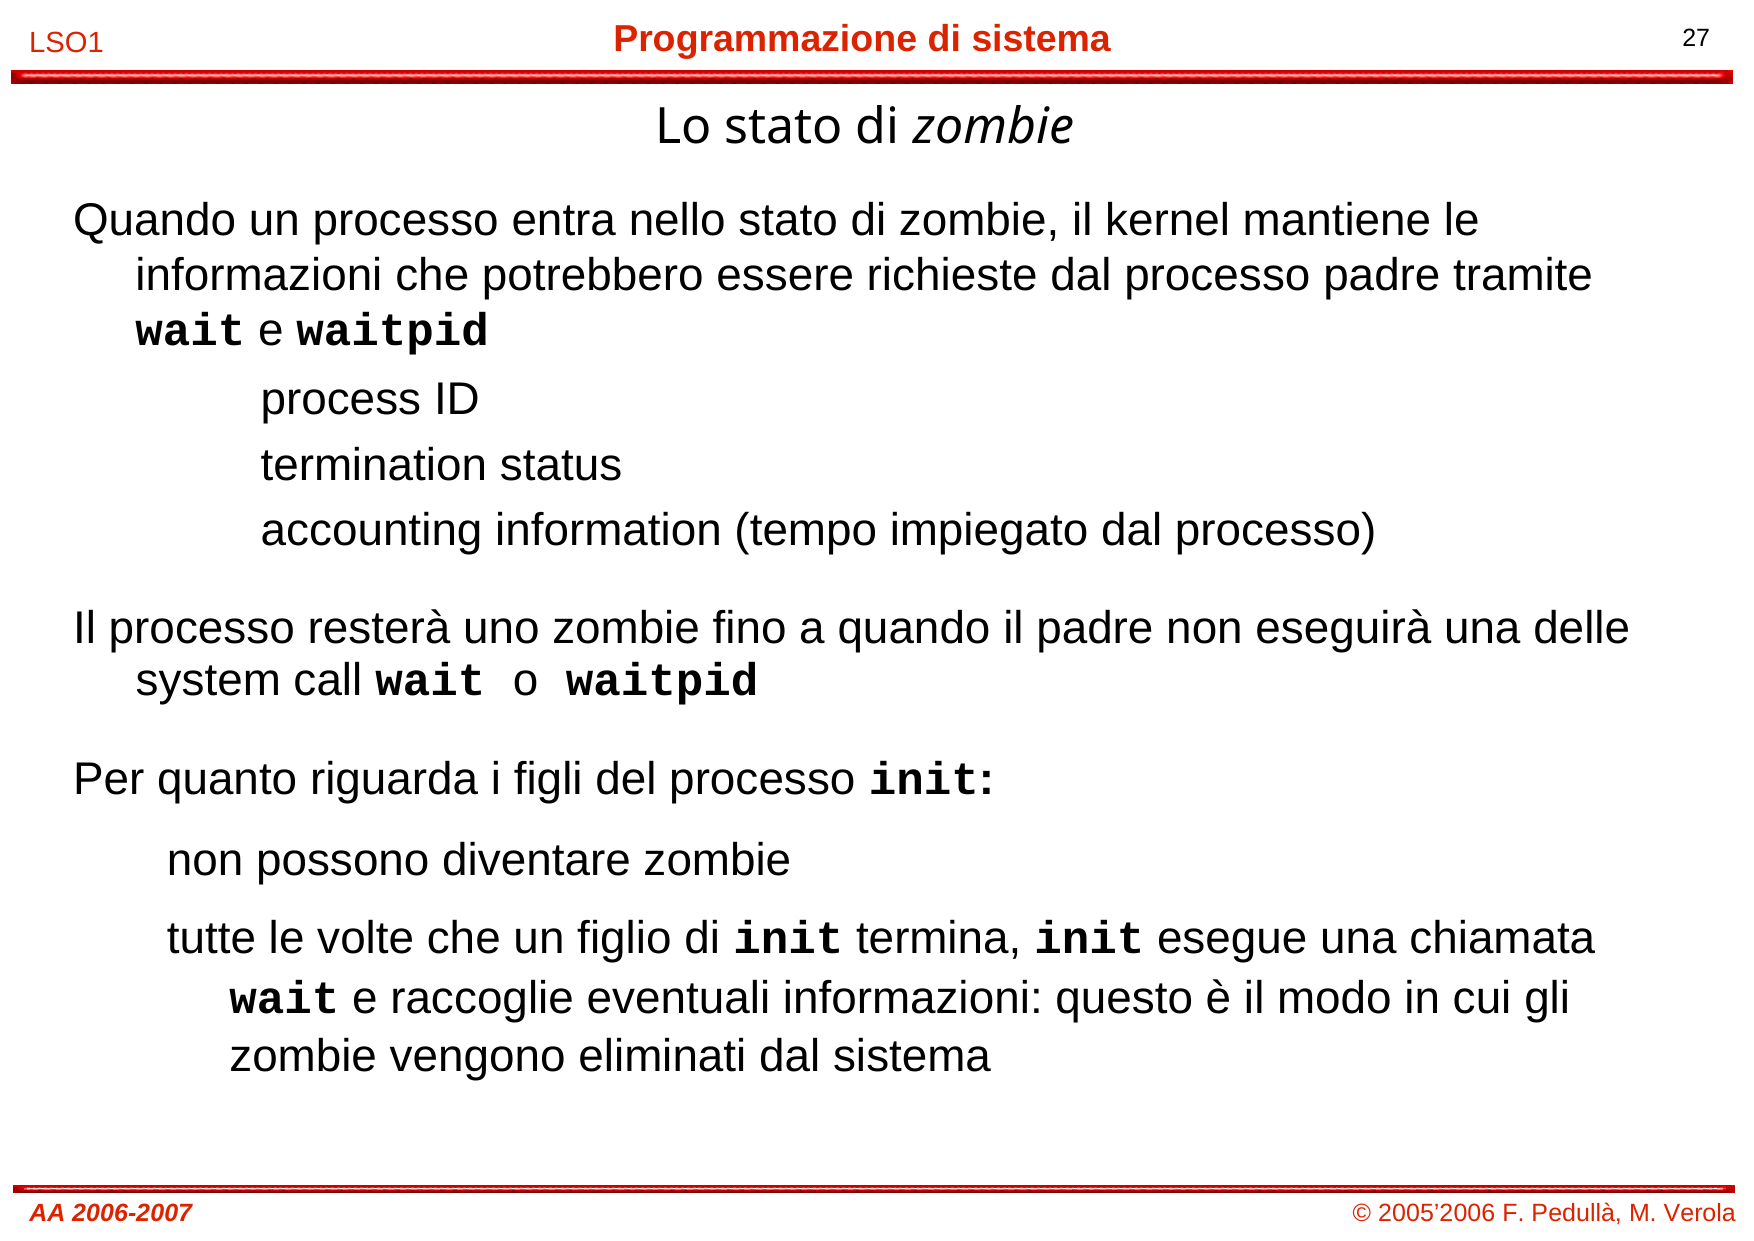

Lo stato di zombie
# Quando un processo entra nello stato di zombie, il kernel mantiene le informazioni che potrebbero essere richieste dal processo padre tramite wait e waitpid
process ID
termination status
accounting information (tempo impiegato dal processo)
Il processo resterà uno zombie fino a quando il padre non eseguirà una delle system call wait o waitpid
Per quanto riguarda i figli del processo init:
non possono diventare zombie
tutte le volte che un figlio di init termina, init esegue una chiamata wait e raccoglie eventuali informazioni: questo è il modo in cui gli zombie vengono eliminati dal sistema